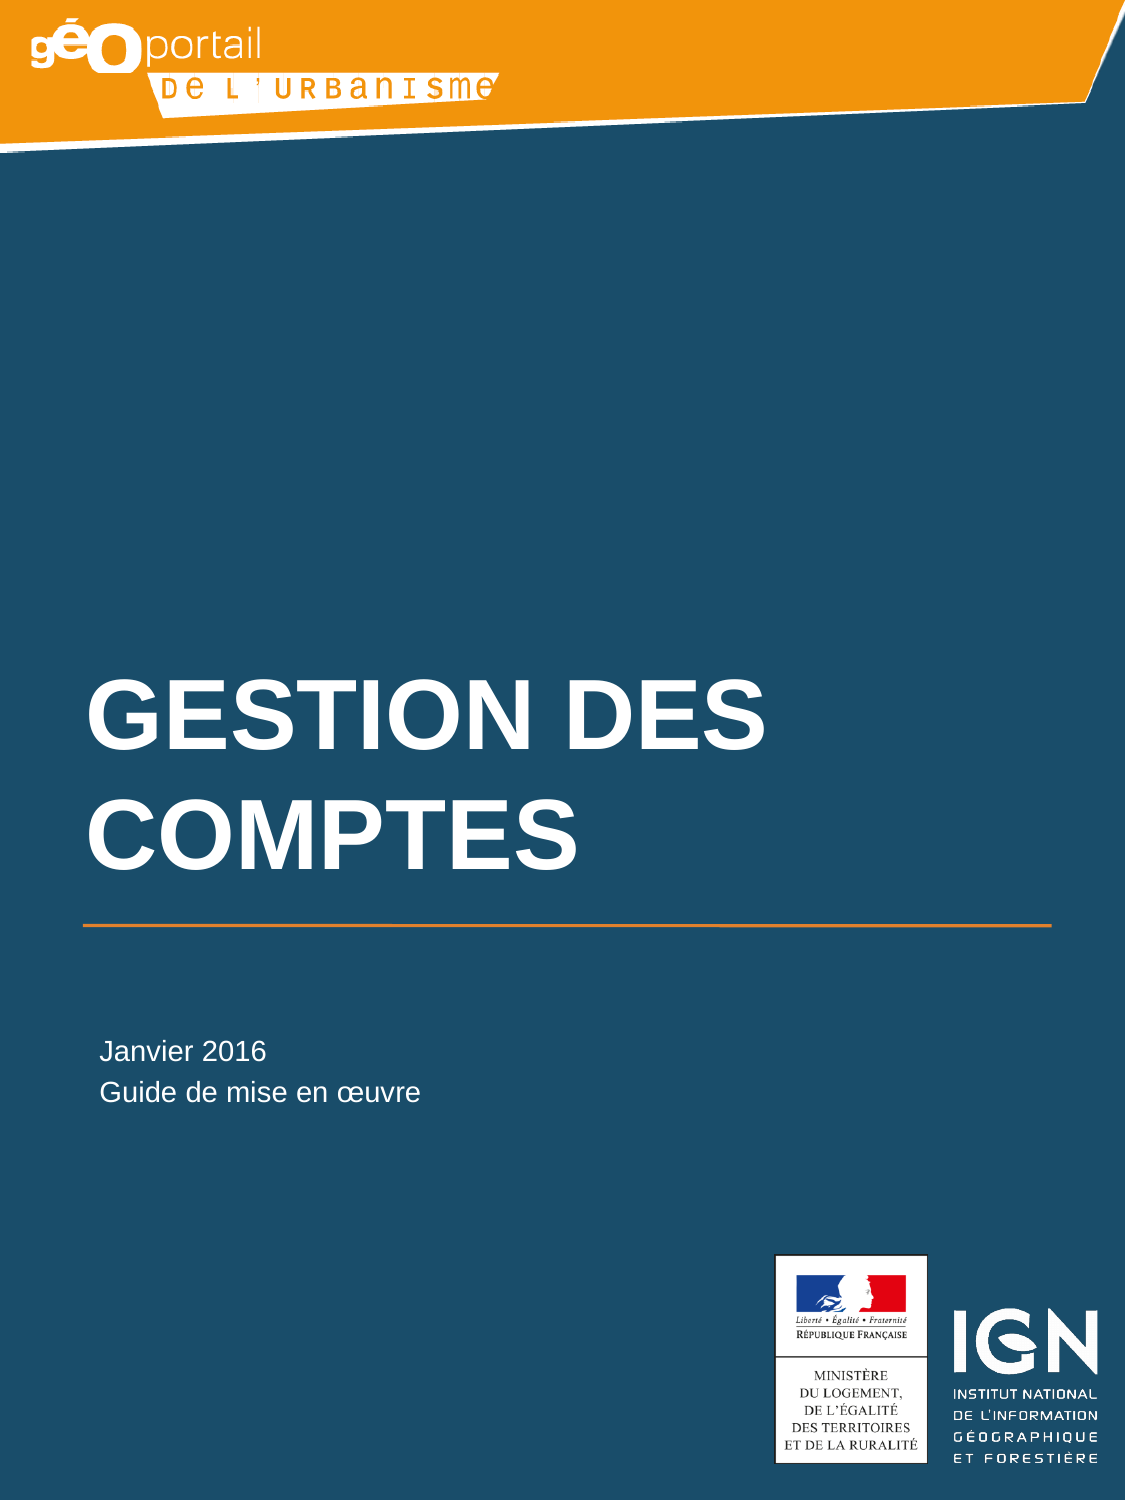

# GESTION DES COMPTES
Janvier 2016
Guide de mise en œuvre